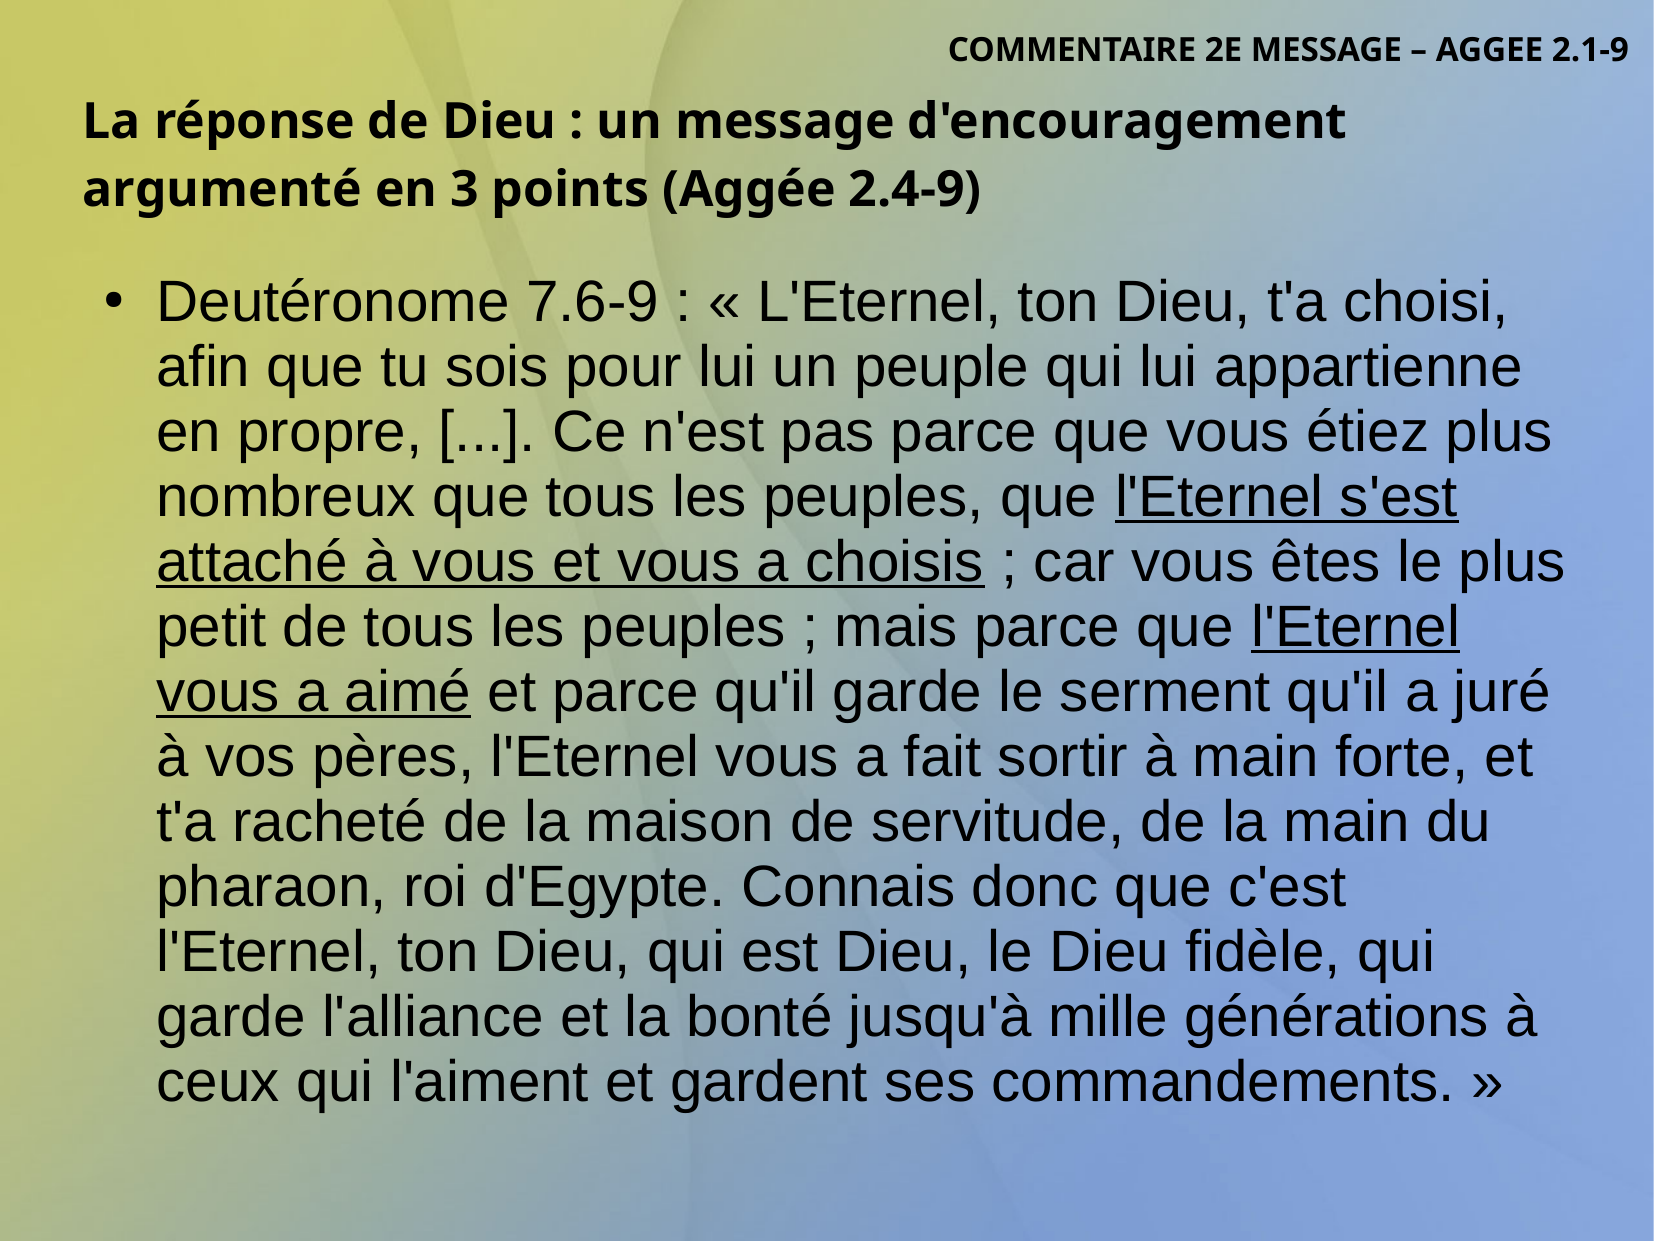

COMMENTAIRE 2E MESSAGE – AGGEE 2.1-9
# La réponse de Dieu : un message d'encouragement argumenté en 3 points (Aggée 2.4-9)
Deutéronome 7.6-9 : « L'Eternel, ton Dieu, t'a choisi, afin que tu sois pour lui un peuple qui lui appartienne en propre, [...]. Ce n'est pas parce que vous étiez plus nombreux que tous les peuples, que l'Eternel s'est attaché à vous et vous a choisis ; car vous êtes le plus petit de tous les peuples ; mais parce que l'Eternel vous a aimé et parce qu'il garde le serment qu'il a juré à vos pères, l'Eternel vous a fait sortir à main forte, et t'a racheté de la maison de servitude, de la main du pharaon, roi d'Egypte. Connais donc que c'est l'Eternel, ton Dieu, qui est Dieu, le Dieu fidèle, qui garde l'alliance et la bonté jusqu'à mille générations à ceux qui l'aiment et gardent ses commandements. »